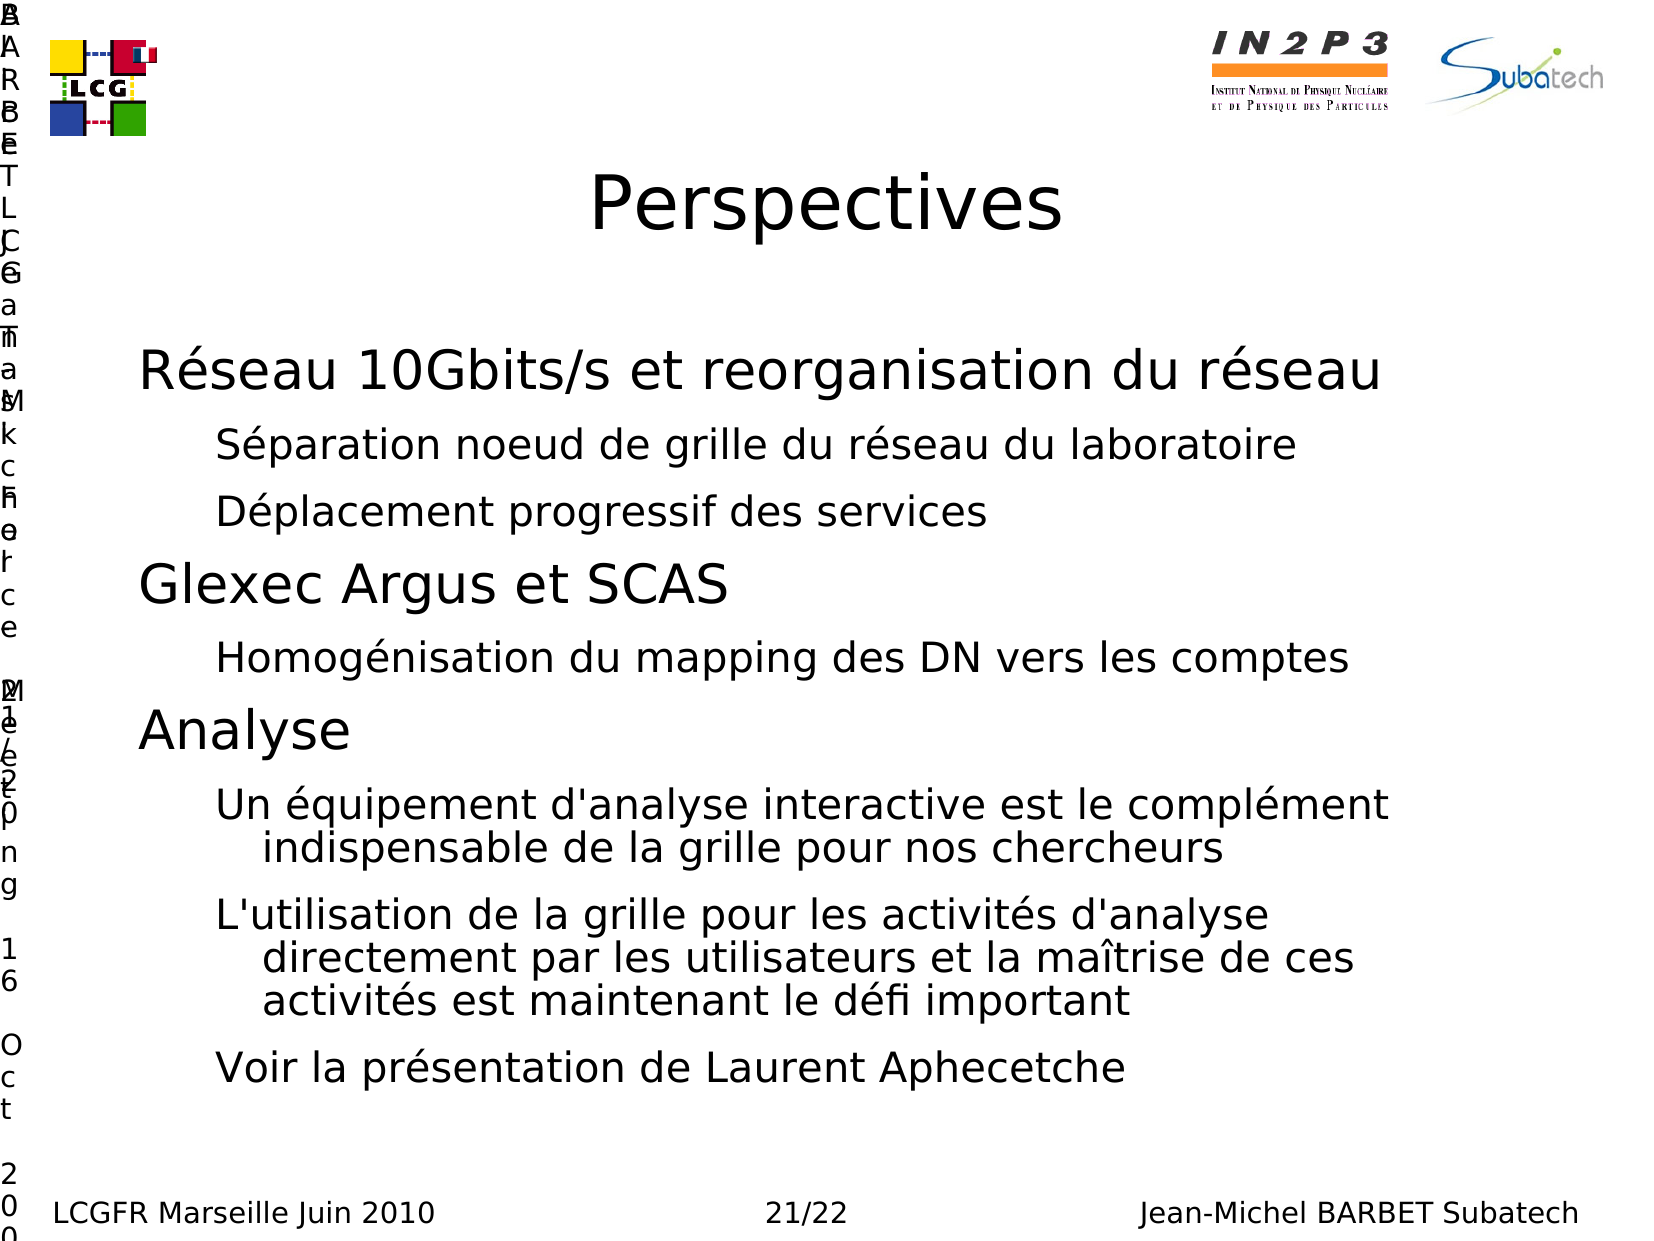

# Perspectives
Réseau 10Gbits/s et reorganisation du réseau
Séparation noeud de grille du réseau du laboratoire
Déplacement progressif des services
Glexec Argus et SCAS
Homogénisation du mapping des DN vers les comptes
Analyse
Un équipement d'analyse interactive est le complément indispensable de la grille pour nos chercheurs
L'utilisation de la grille pour les activités d'analyse directement par les utilisateurs et la maîtrise de ces activités est maintenant le défi important
Voir la présentation de Laurent Aphecetche